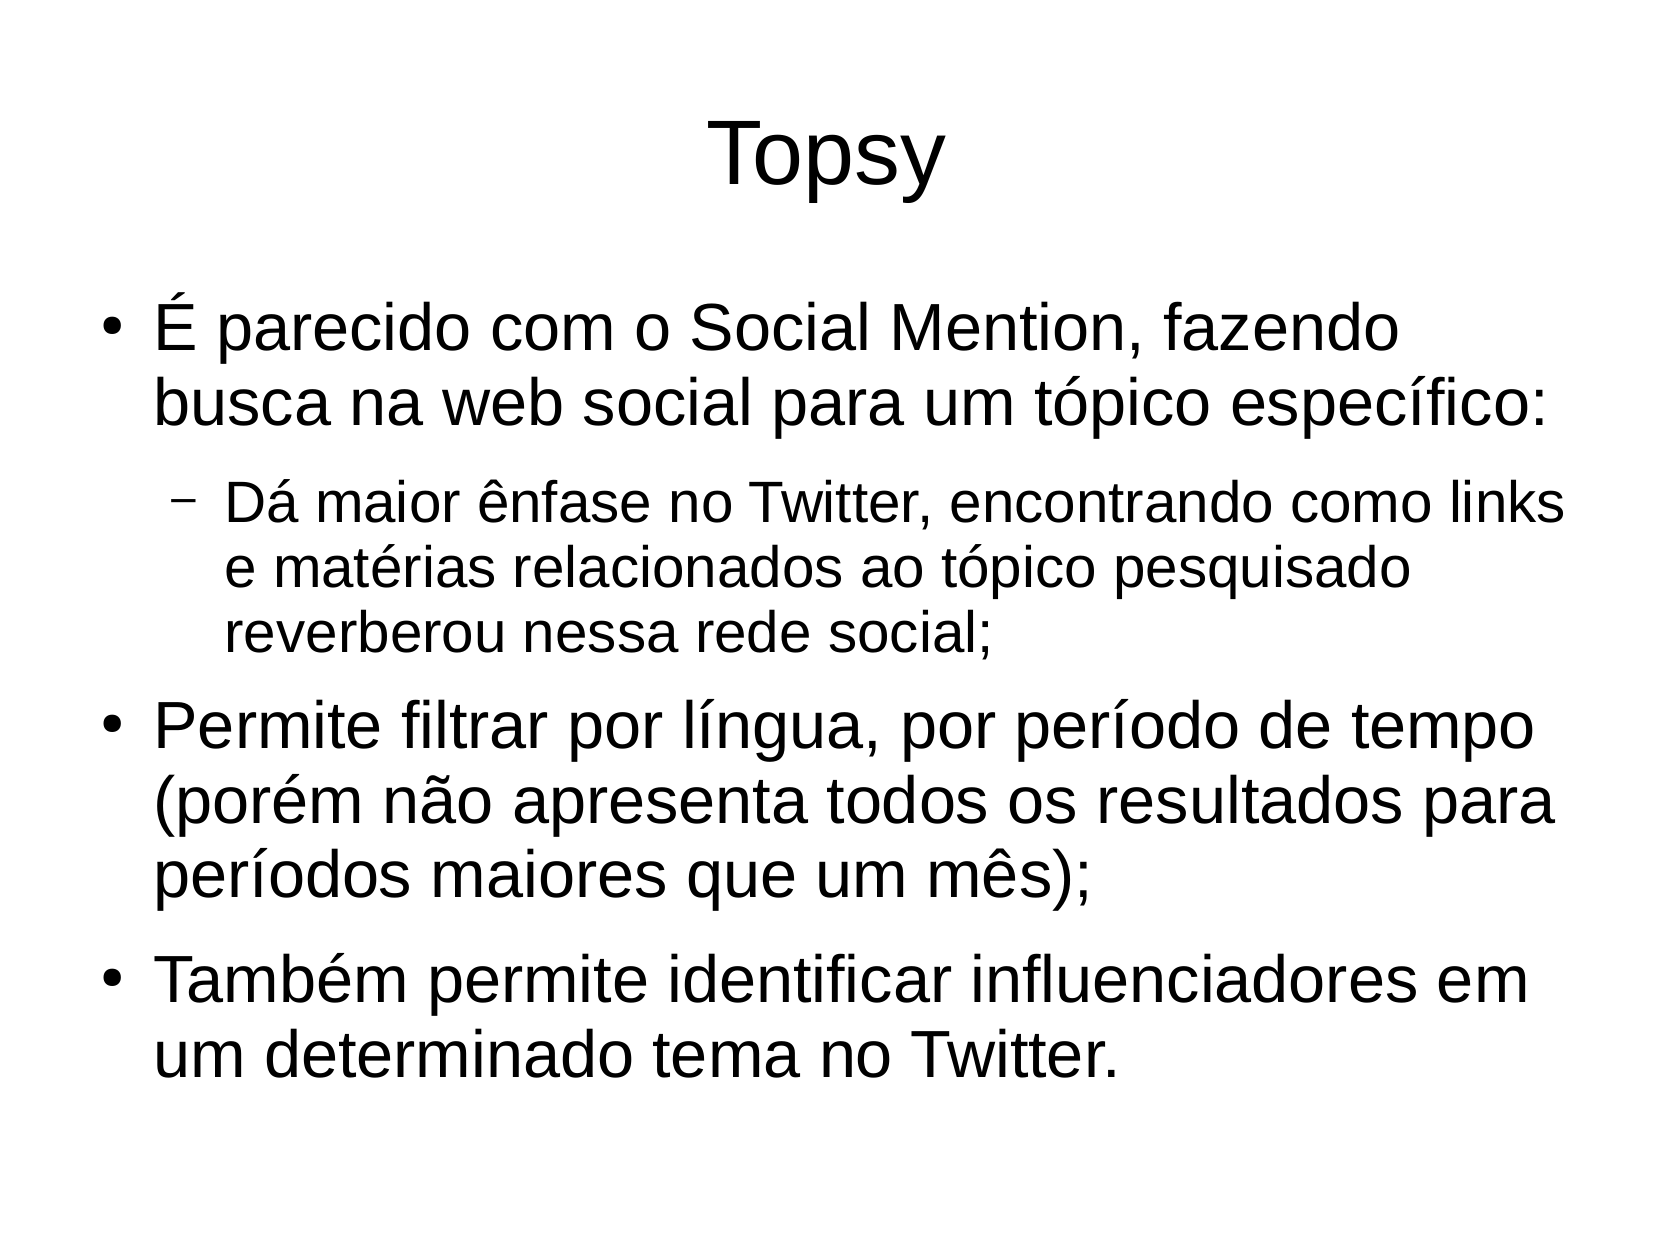

# Topsy
É parecido com o Social Mention, fazendo busca na web social para um tópico específico:
Dá maior ênfase no Twitter, encontrando como links e matérias relacionados ao tópico pesquisado reverberou nessa rede social;
Permite filtrar por língua, por período de tempo (porém não apresenta todos os resultados para períodos maiores que um mês);
Também permite identificar influenciadores em um determinado tema no Twitter.